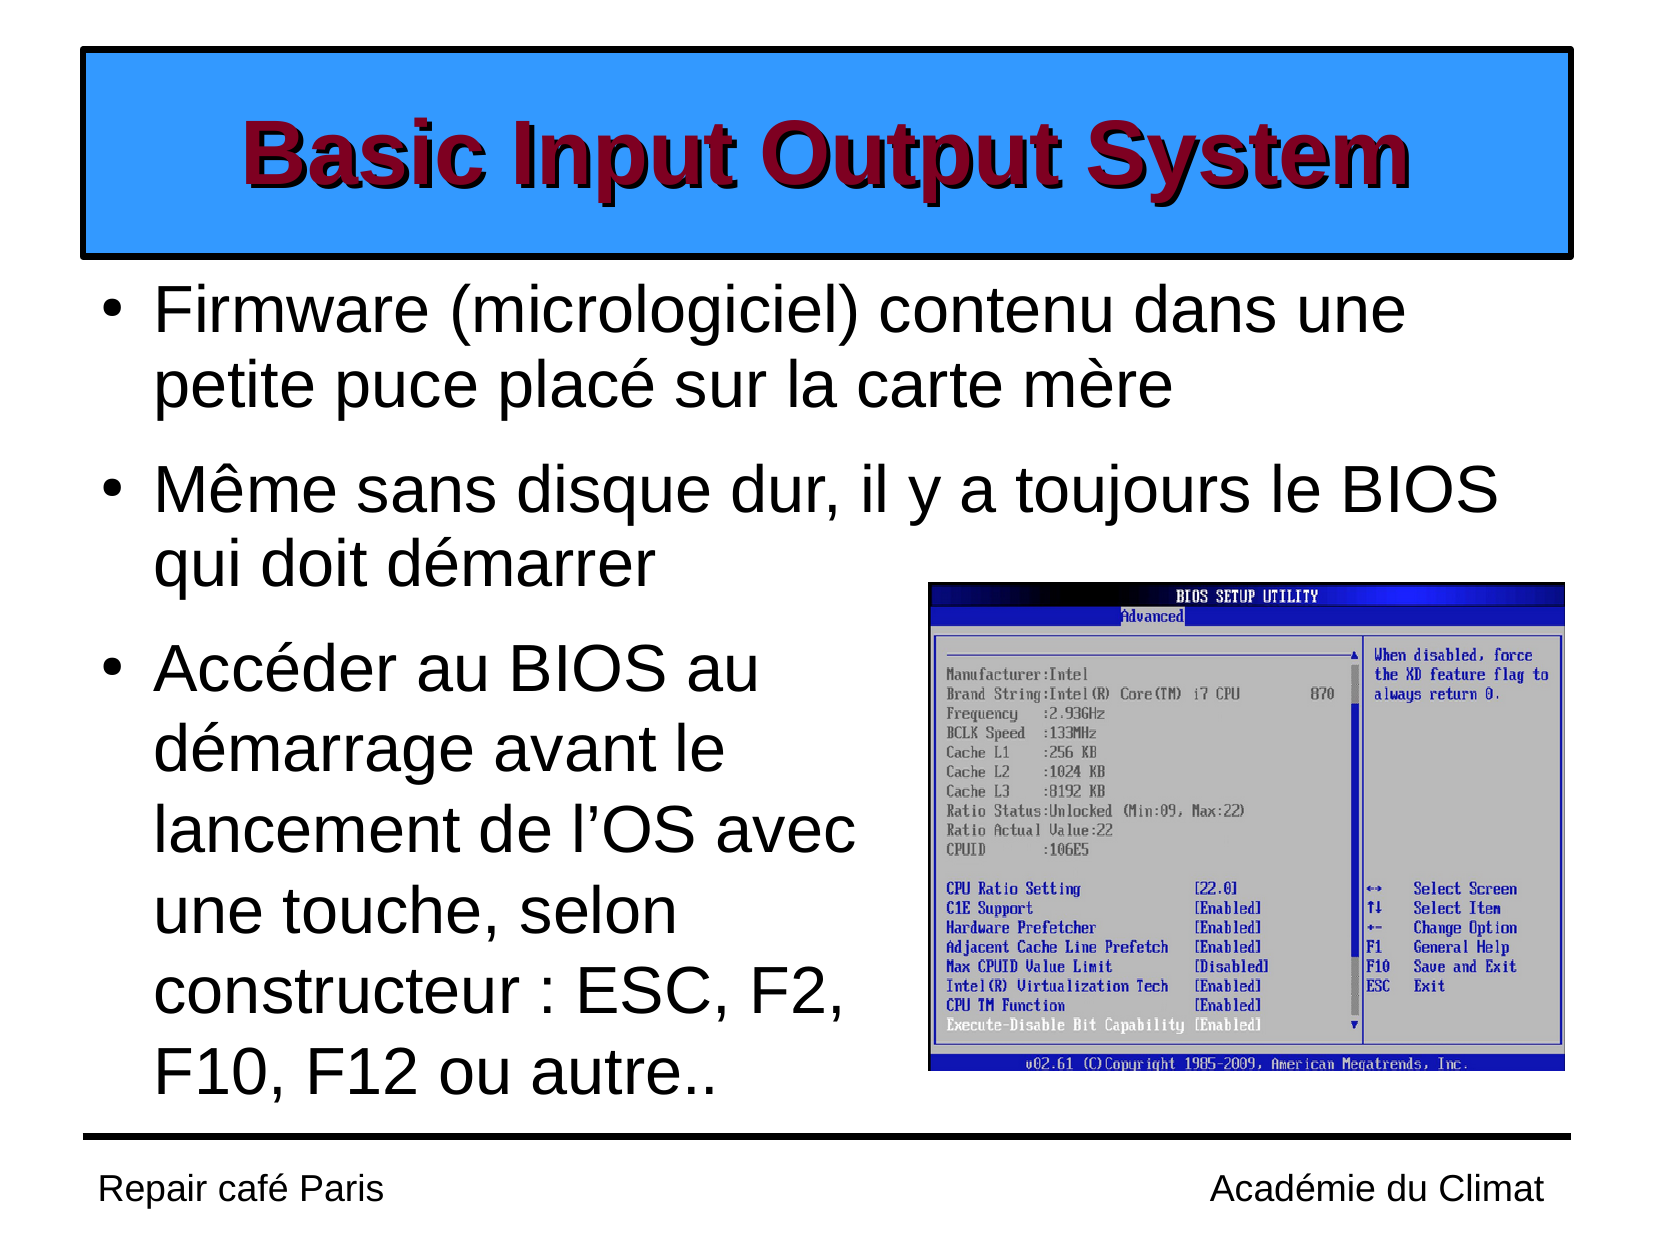

# Basic Input Output System
Firmware (micrologiciel) contenu dans une petite puce placé sur la carte mère
Même sans disque dur, il y a toujours le BIOS qui doit démarrer
Accéder au BIOS au
démarrage avant le
lancement de l’OS avec
une touche, selon
constructeur : ESC, F2,
F10, F12 ou autre..
Repair café Paris	Académie du Climat